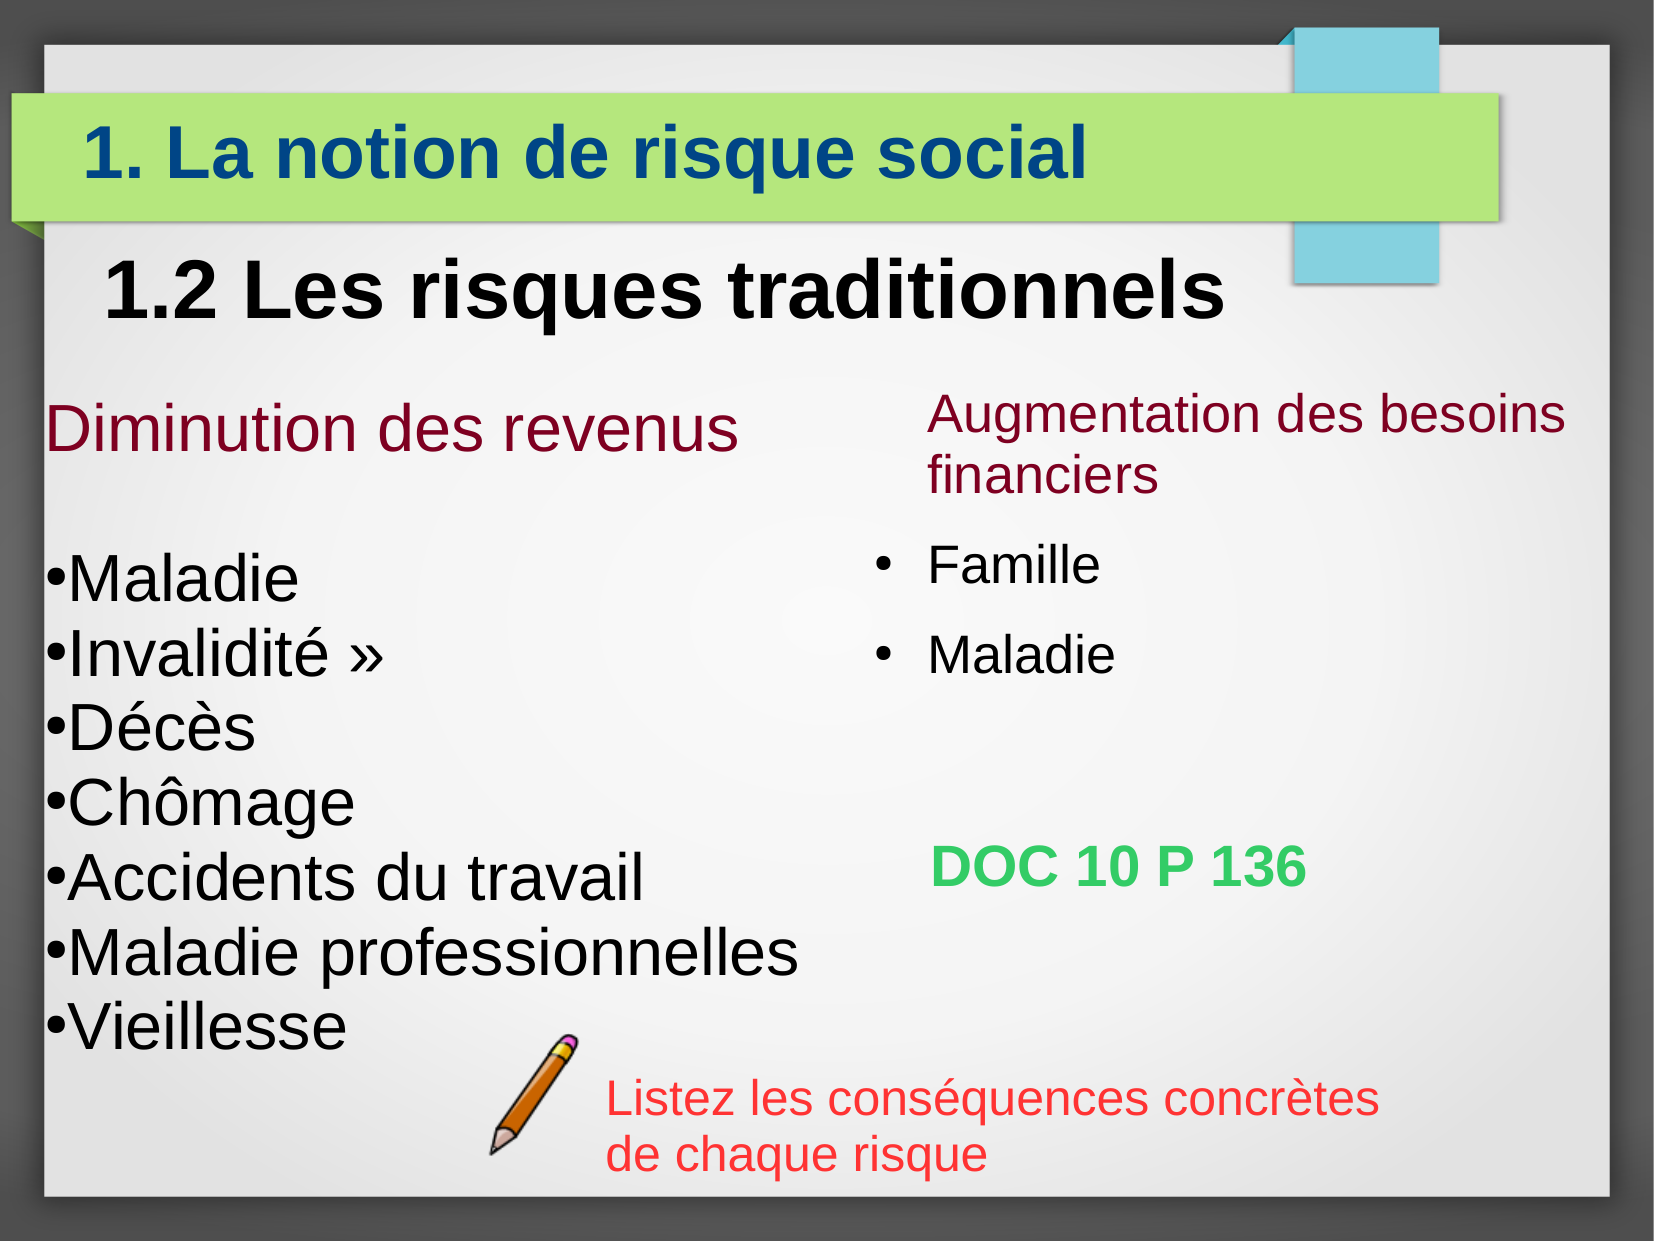

# 1. La notion de risque social
1.2 Les risques traditionnels
Diminution des revenus
Maladie
Invalidité »
Décès
Chômage
Accidents du travail
Maladie professionnelles
Vieillesse
Augmentation des besoins financiers
Famille
Maladie
DOC 10 P 136
Listez les conséquences concrètes
de chaque risque